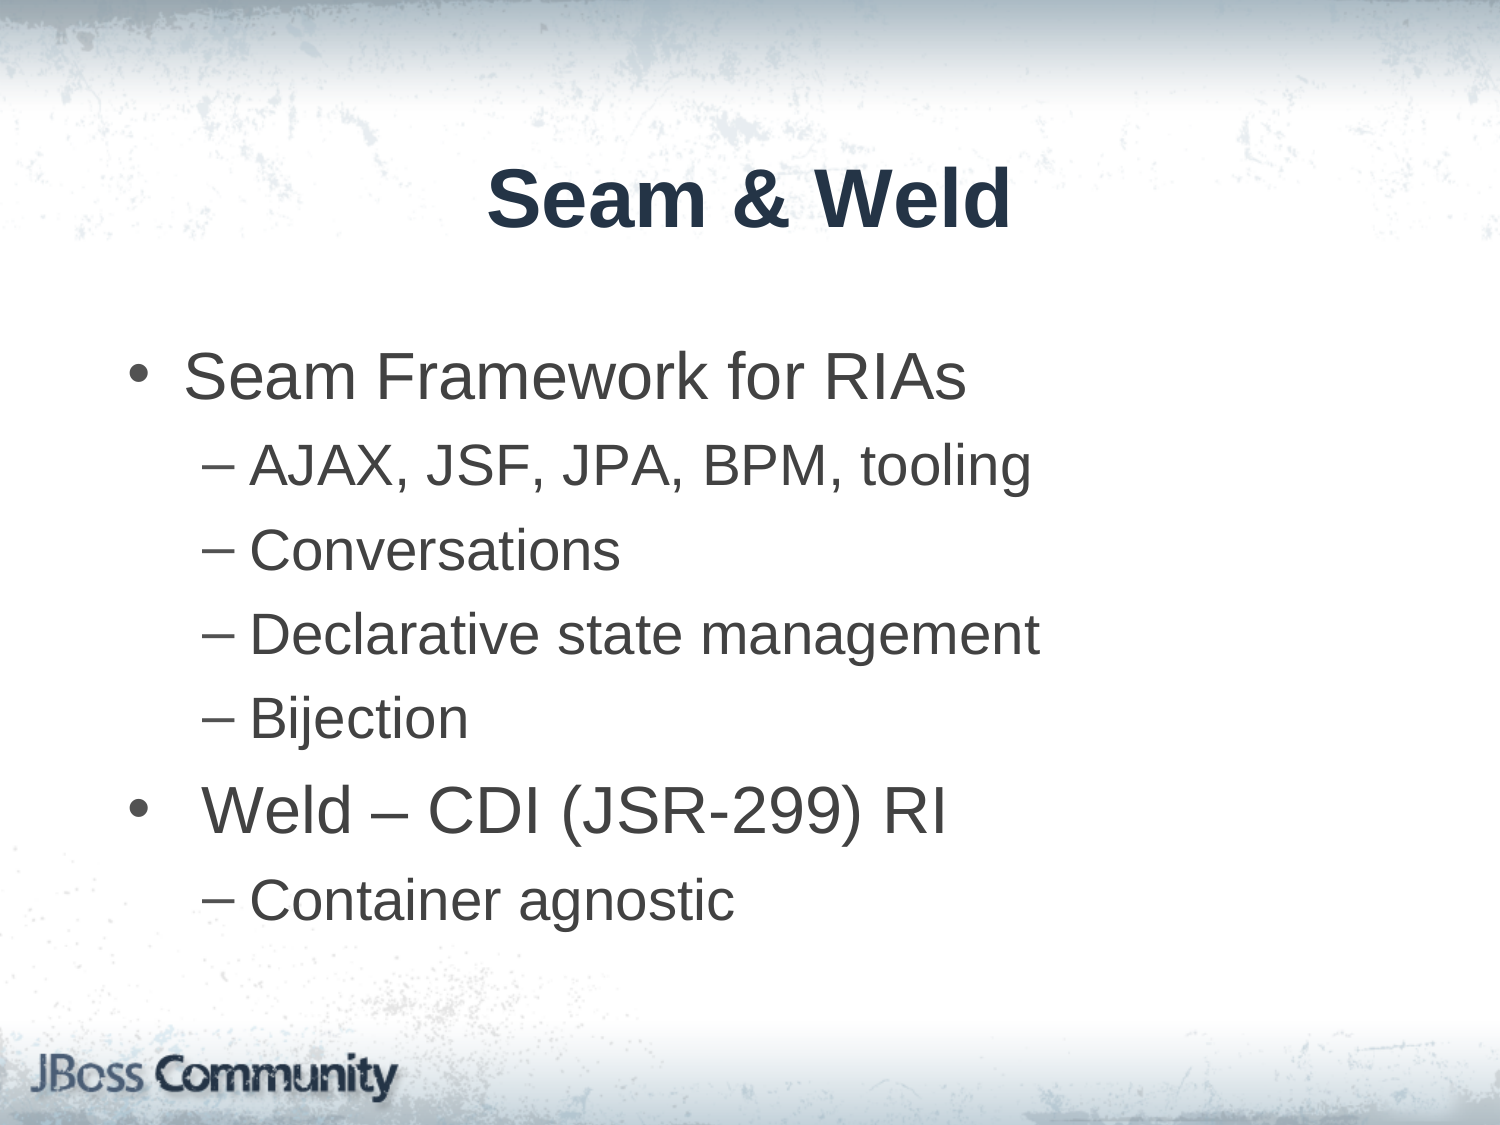

# Seam & Weld
Seam Framework for RIAs
AJAX, JSF, JPA, BPM, tooling
Conversations
Declarative state management
Bijection
 Weld – CDI (JSR-299) RI
Container agnostic